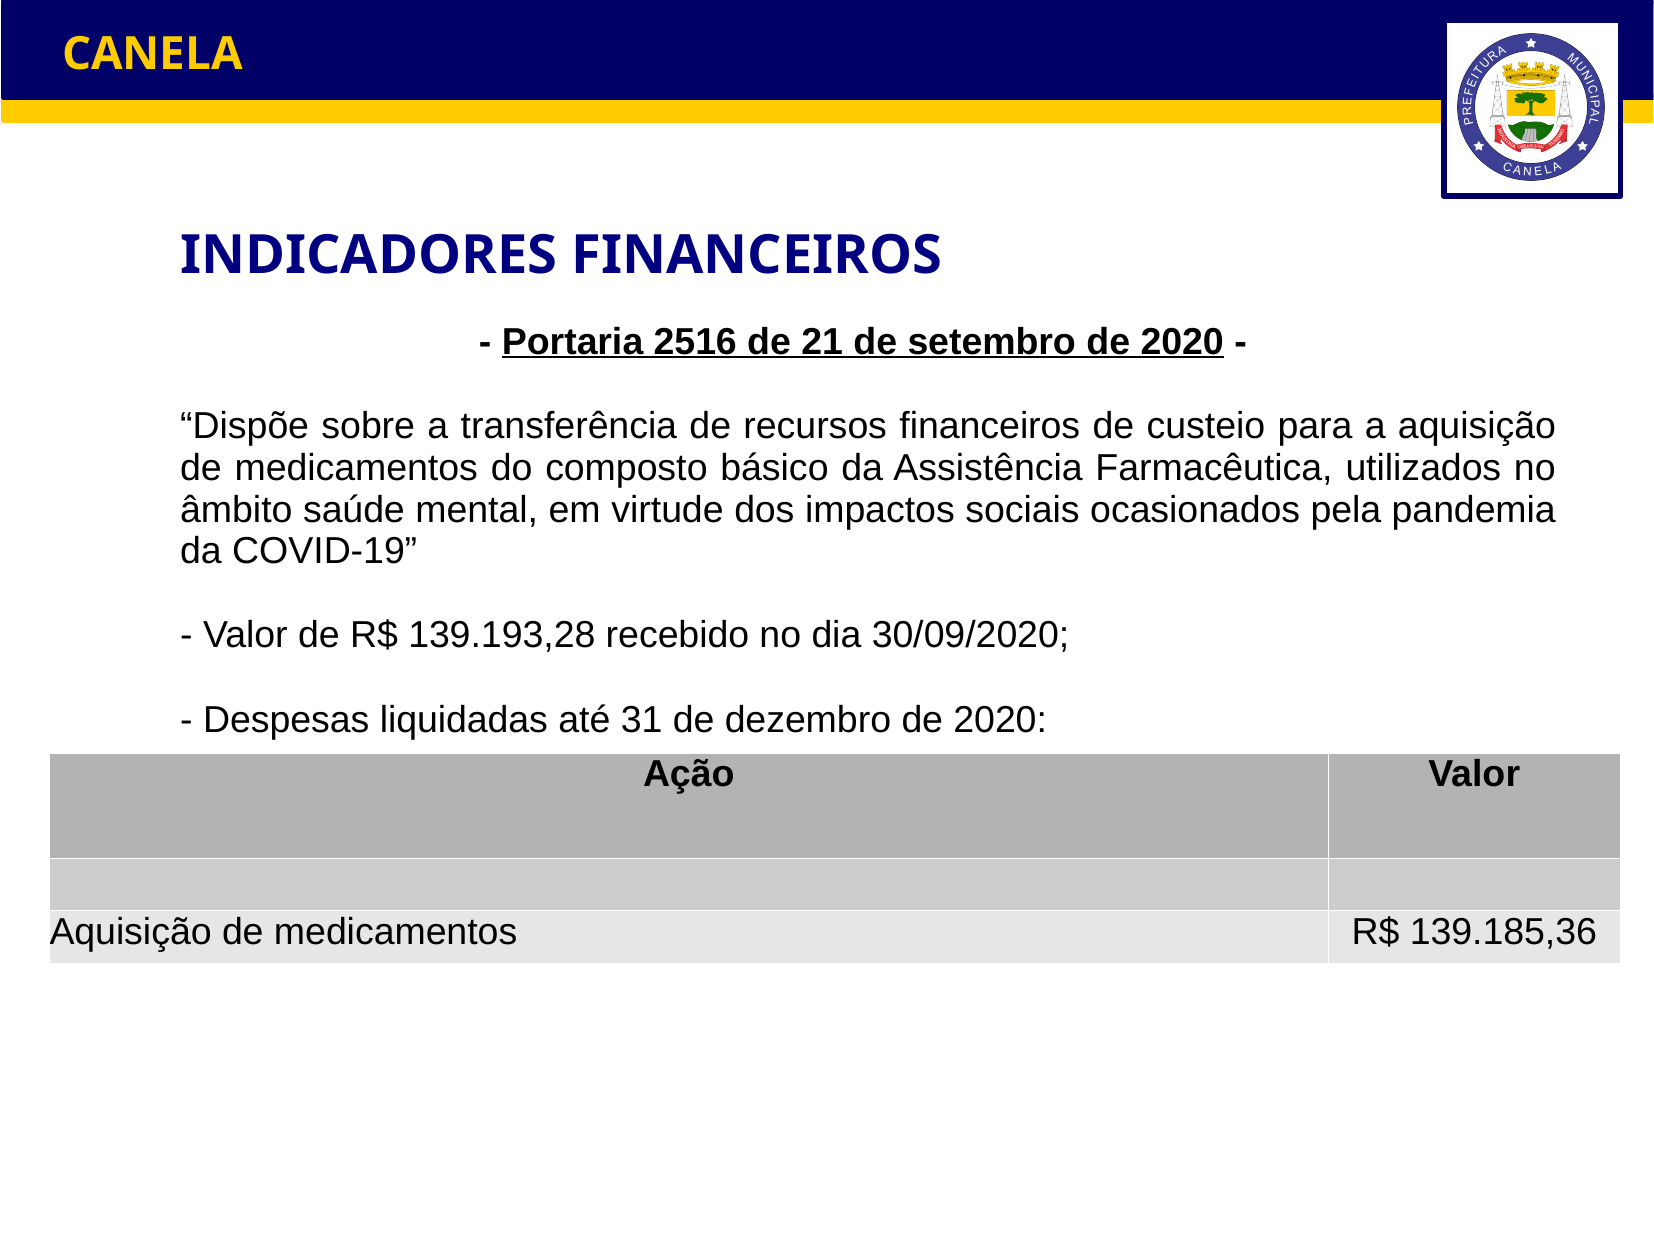

CANELA
CANELA
INDICADORES FINANCEIROS
- Portaria 2516 de 21 de setembro de 2020 -
“Dispõe sobre a transferência de recursos financeiros de custeio para a aquisição de medicamentos do composto básico da Assistência Farmacêutica, utilizados no âmbito saúde mental, em virtude dos impactos sociais ocasionados pela pandemia da COVID-19”
- Valor de R$ 139.193,28 recebido no dia 30/09/2020;
- Despesas liquidadas até 31 de dezembro de 2020:
| Ação | Valor |
| --- | --- |
| | |
| Aquisição de medicamentos | R$ 139.185,36 |